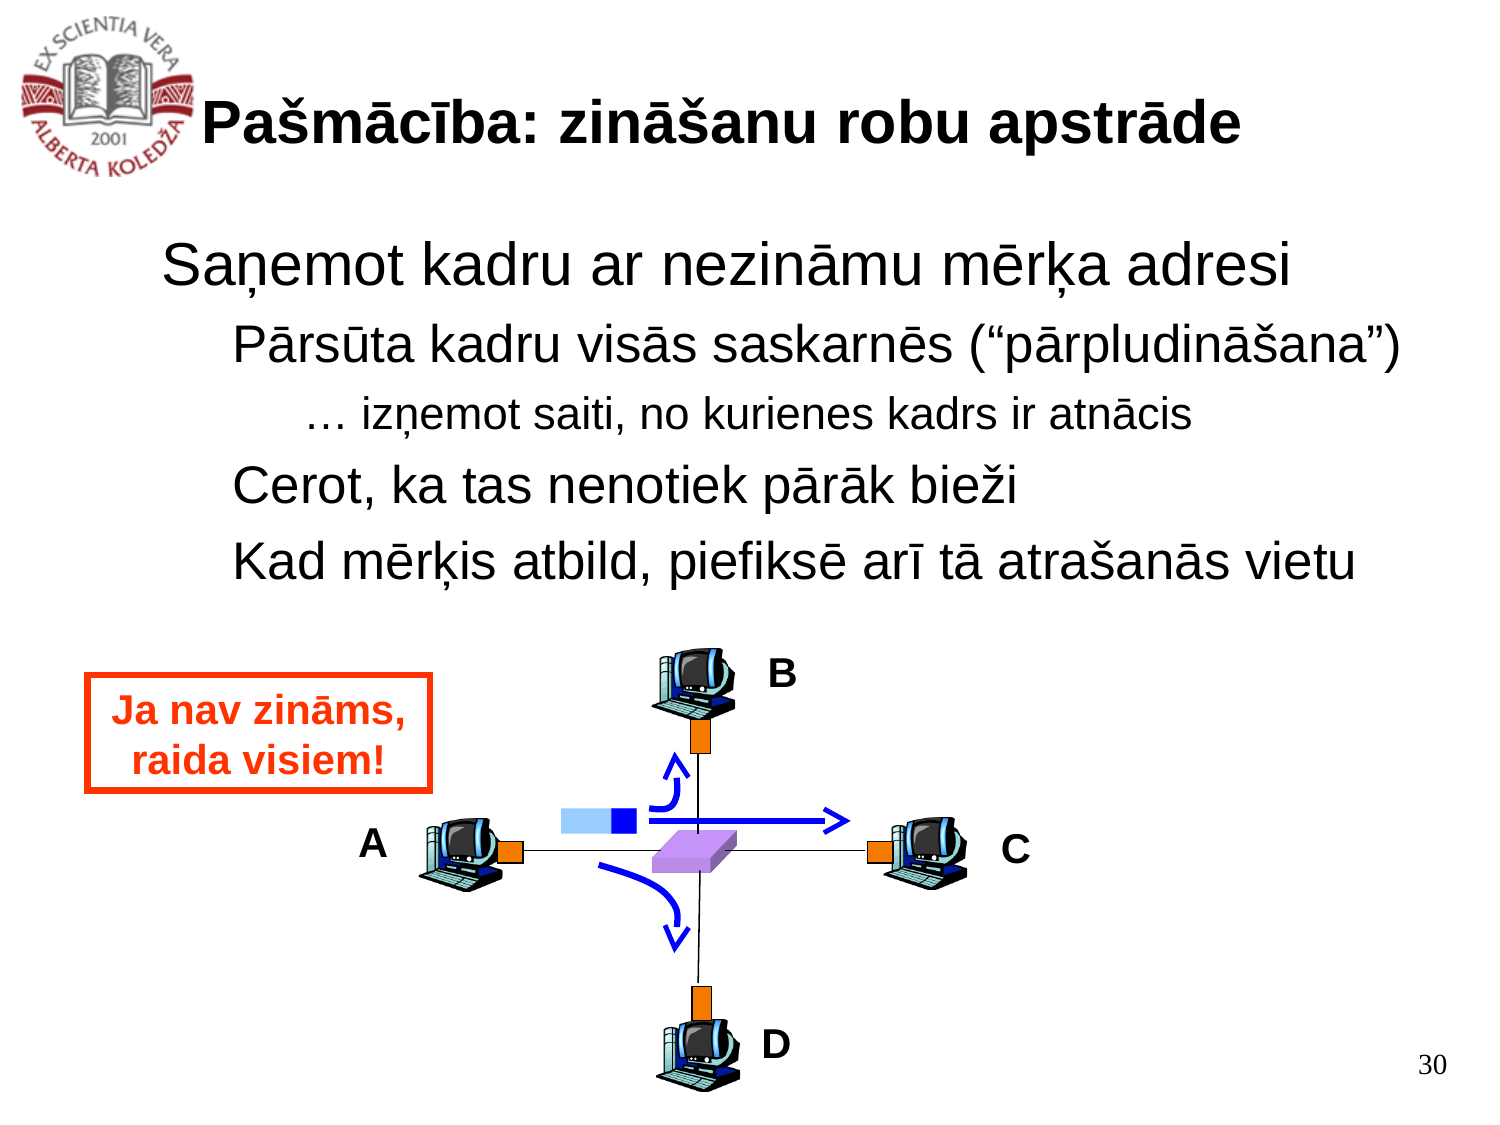

# Pašmācība: zināšanu robu apstrāde
Saņemot kadru ar nezināmu mērķa adresi
Pārsūta kadru visās saskarnēs (“pārpludināšana”)
… izņemot saiti, no kurienes kadrs ir atnācis
Cerot, ka tas nenotiek pārāk bieži
Kad mērķis atbild, piefiksē arī tā atrašanās vietu
B
Ja nav zināms,
raida visiem!
A
C
D